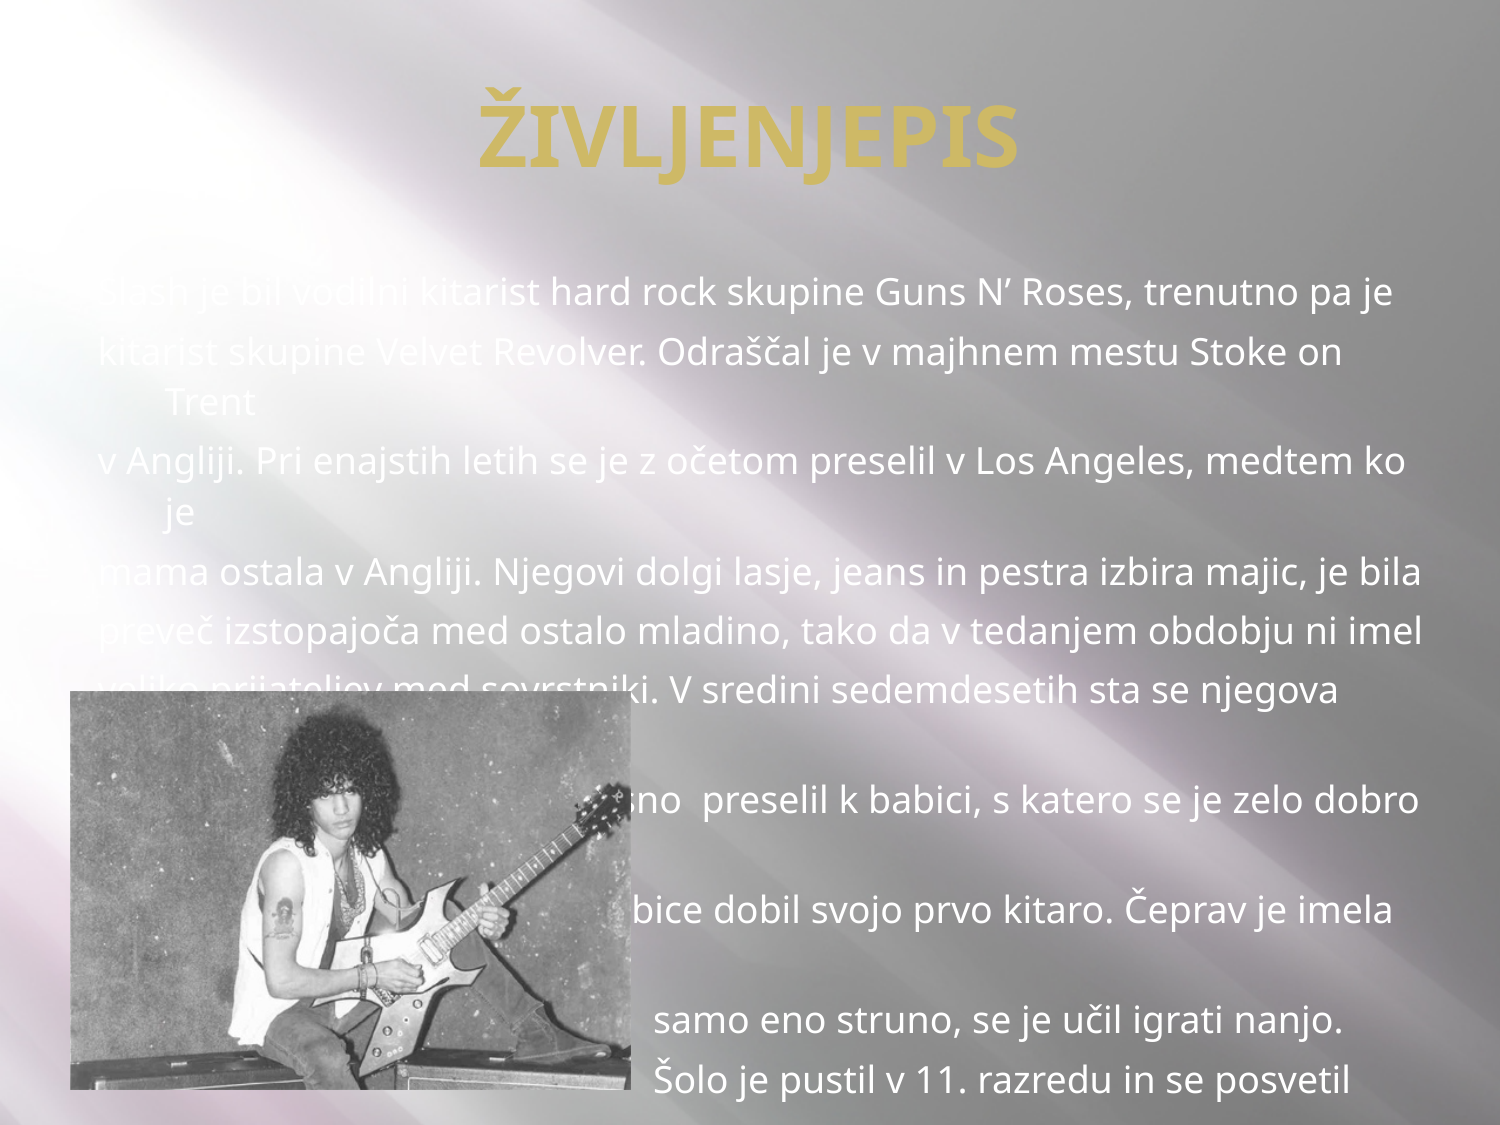

# ŽIVLJENJEPIS
Slash je bil vodilni kitarist hard rock skupine Guns N’ Roses, trenutno pa je
kitarist skupine Velvet Revolver. Odraščal je v majhnem mestu Stoke on Trent
v Angliji. Pri enajstih letih se je z očetom preselil v Los Angeles, medtem ko je
mama ostala v Angliji. Njegovi dolgi lasje, jeans in pestra izbira majic, je bila
preveč izstopajoča med ostalo mladino, tako da v tedanjem obdobju ni imel
veliko prijateljev med sovrstniki. V sredini sedemdesetih sta se njegova starša
ločila, tako da se je Slash začasno preselil k babici, s katero se je zelo dobro
razumel. V srednji šoli je od babice dobil svojo prvo kitaro. Čeprav je imela
 samo eno struno, se je učil igrati nanjo.
 Šolo je pustil v 11. razredu in se posvetil
 losangeleški glasbeni sceni. Kmalu je spoznal
 Stevena Adlerja, skupaj sta ustanovila
 skupino Road Crew in iskala dobrega pevca.